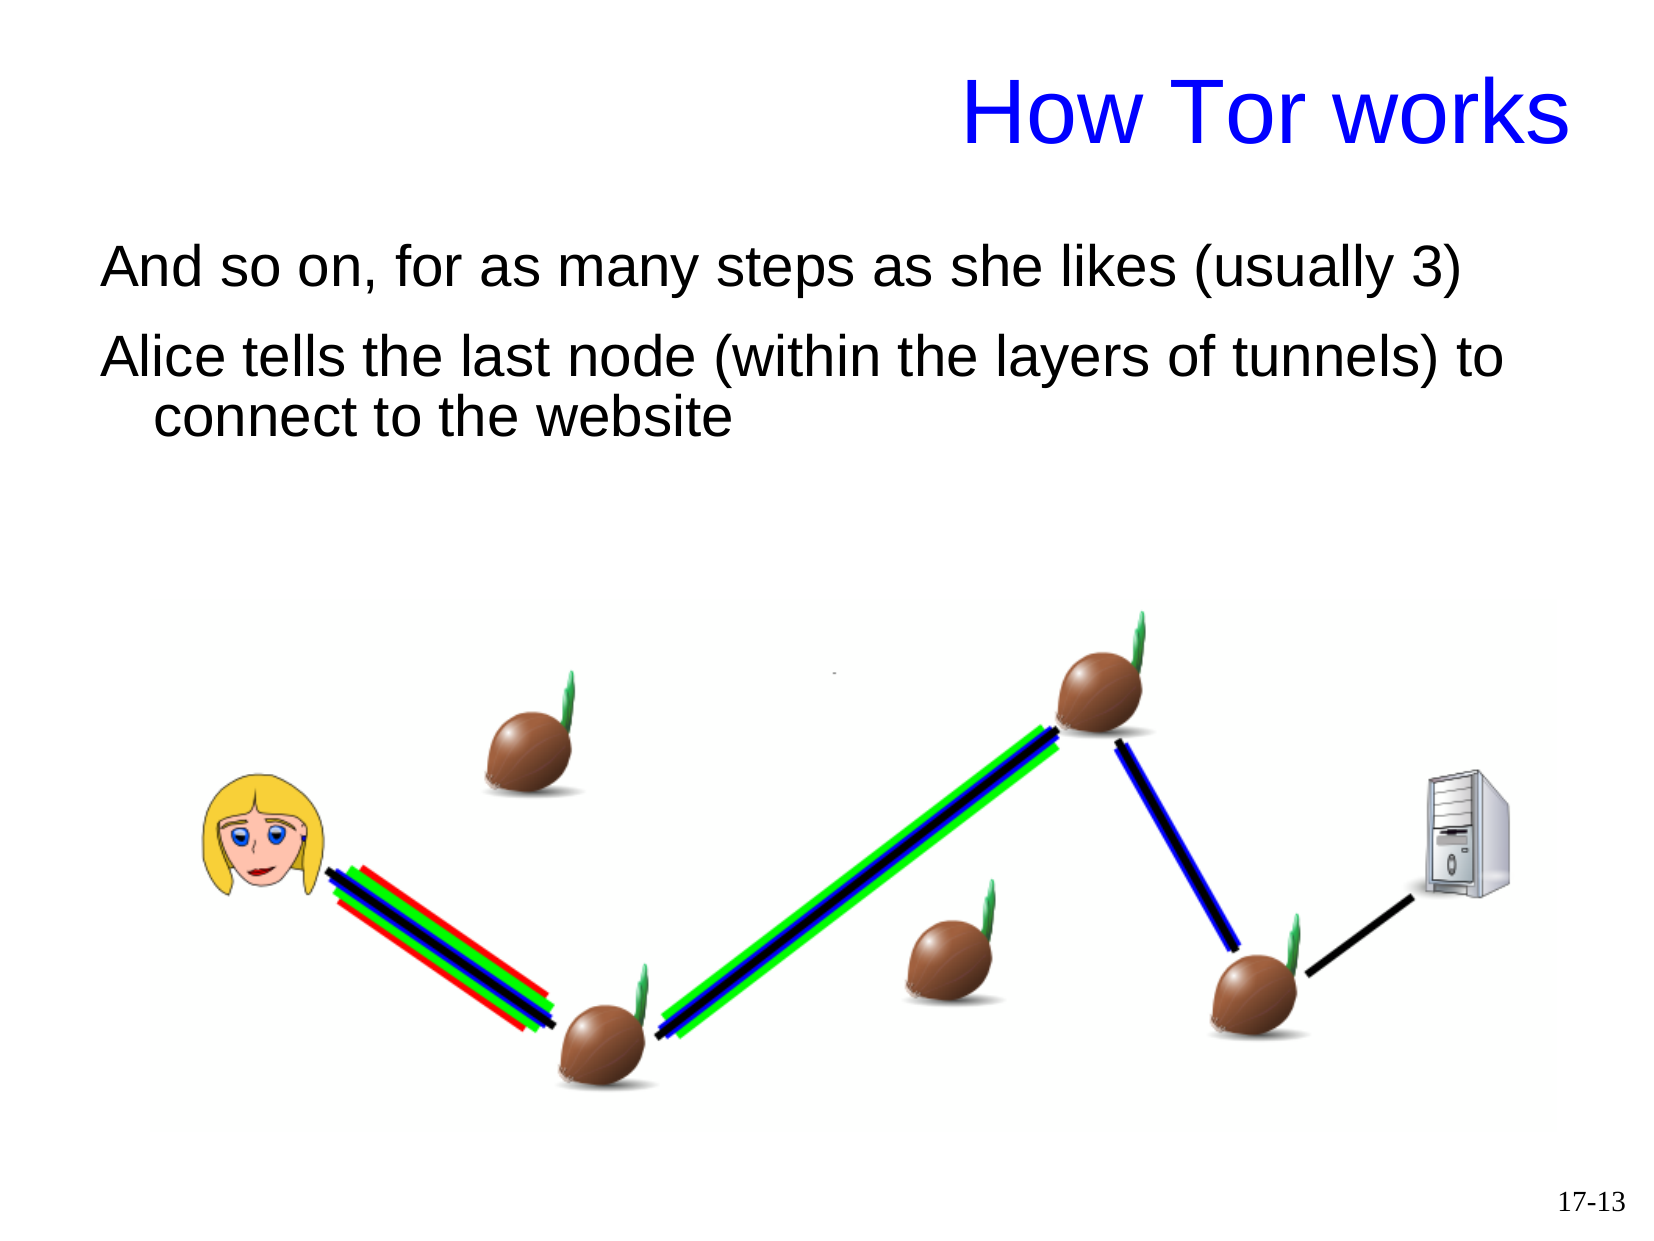

# How Tor works
And so on, for as many steps as she likes (usually 3)
Alice tells the last node (within the layers of tunnels) to connect to the website